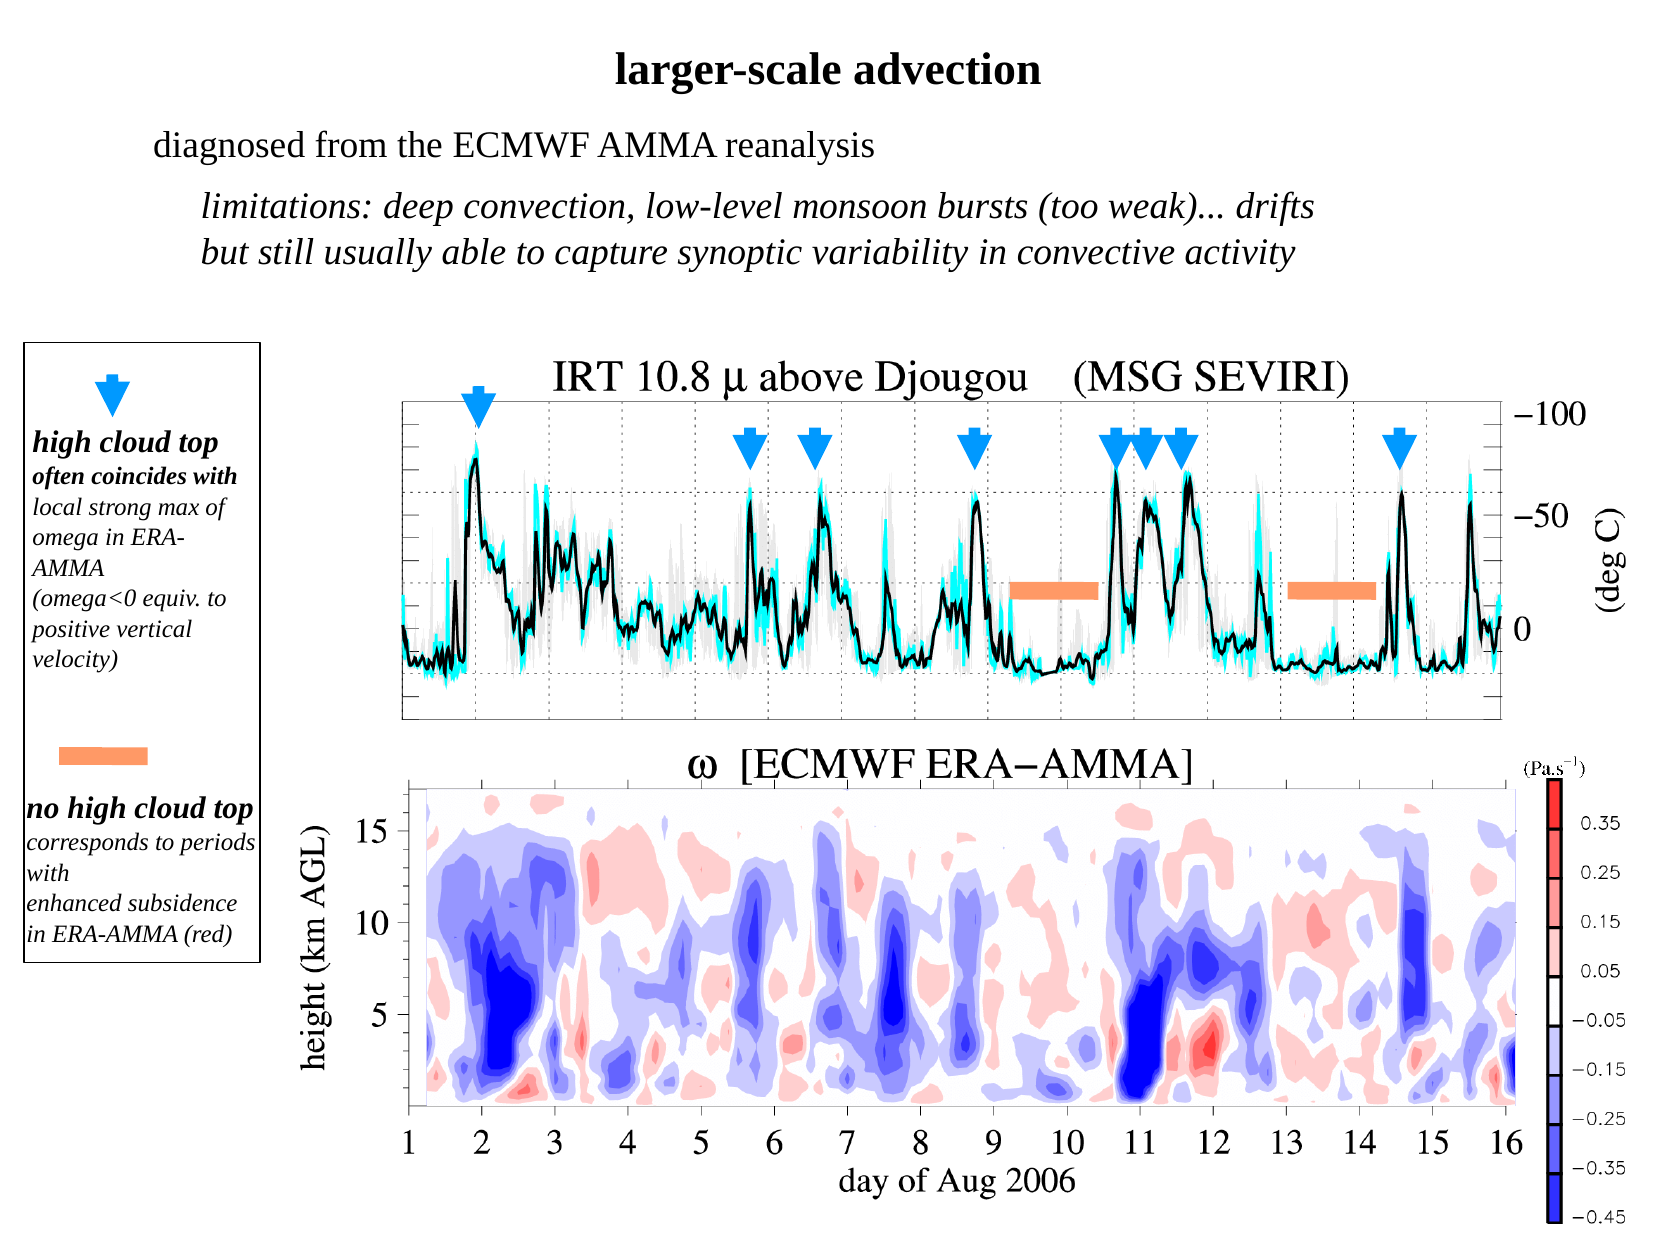

larger-scale advection
diagnosed from the ECMWF AMMA reanalysis
 limitations: deep convection, low-level monsoon bursts (too weak)... drifts
 but still usually able to capture synoptic variability in convective activity
high cloud top
often coincides with local strong max of omega in ERA-AMMA
(omega<0 equiv. to positive vertical velocity)‏
no high cloud top
corresponds to periods with
enhanced subsidence in ERA-AMMA (red)‏